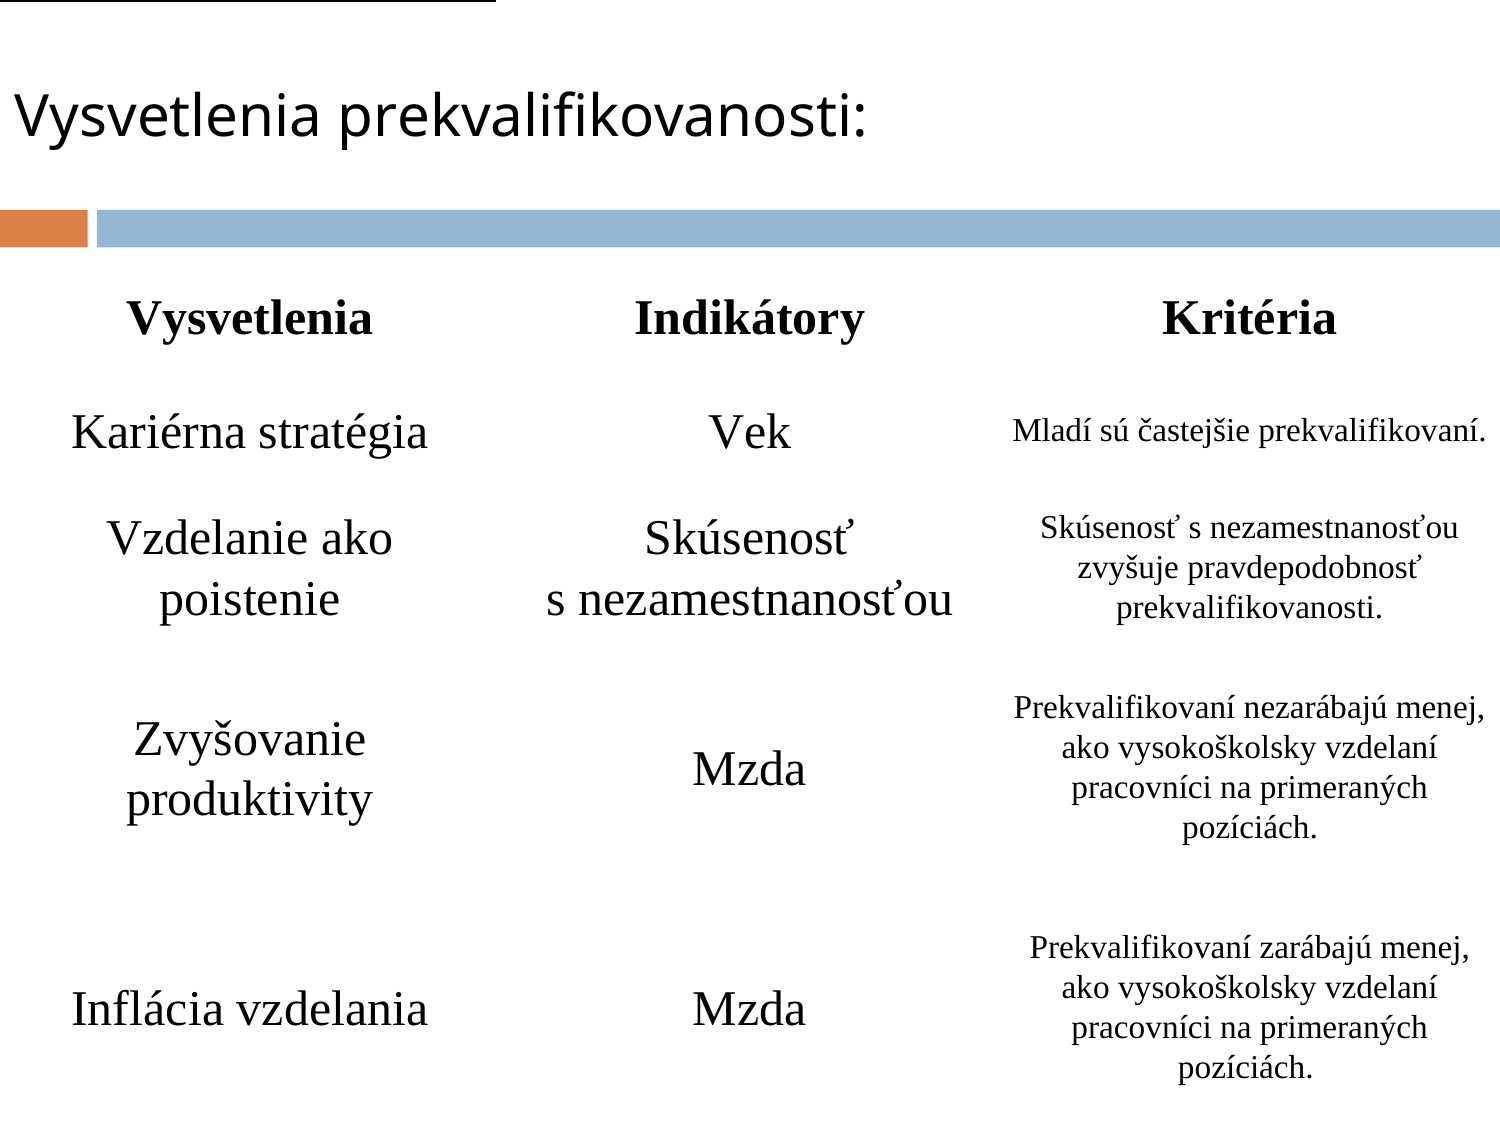

Vysvetlenia prekvalifikovanosti:
| Vysvetlenia | Indikátory | Kritéria |
| --- | --- | --- |
| Kariérna stratégia | Vek | Mladí sú častejšie prekvalifikovaní. |
| Vzdelanie ako poistenie | Skúsenosť s nezamestnanosťou | Skúsenosť s nezamestnanosťou zvyšuje pravdepodobnosť prekvalifikovanosti. |
| Zvyšovanie produktivity | Mzda | Prekvalifikovaní nezarábajú menej, ako vysokoškolsky vzdelaní pracovníci na primeraných pozíciách. |
| Inflácia vzdelania | Mzda | Prekvalifikovaní zarábajú menej, ako vysokoškolsky vzdelaní pracovníci na primeraných pozíciách. |